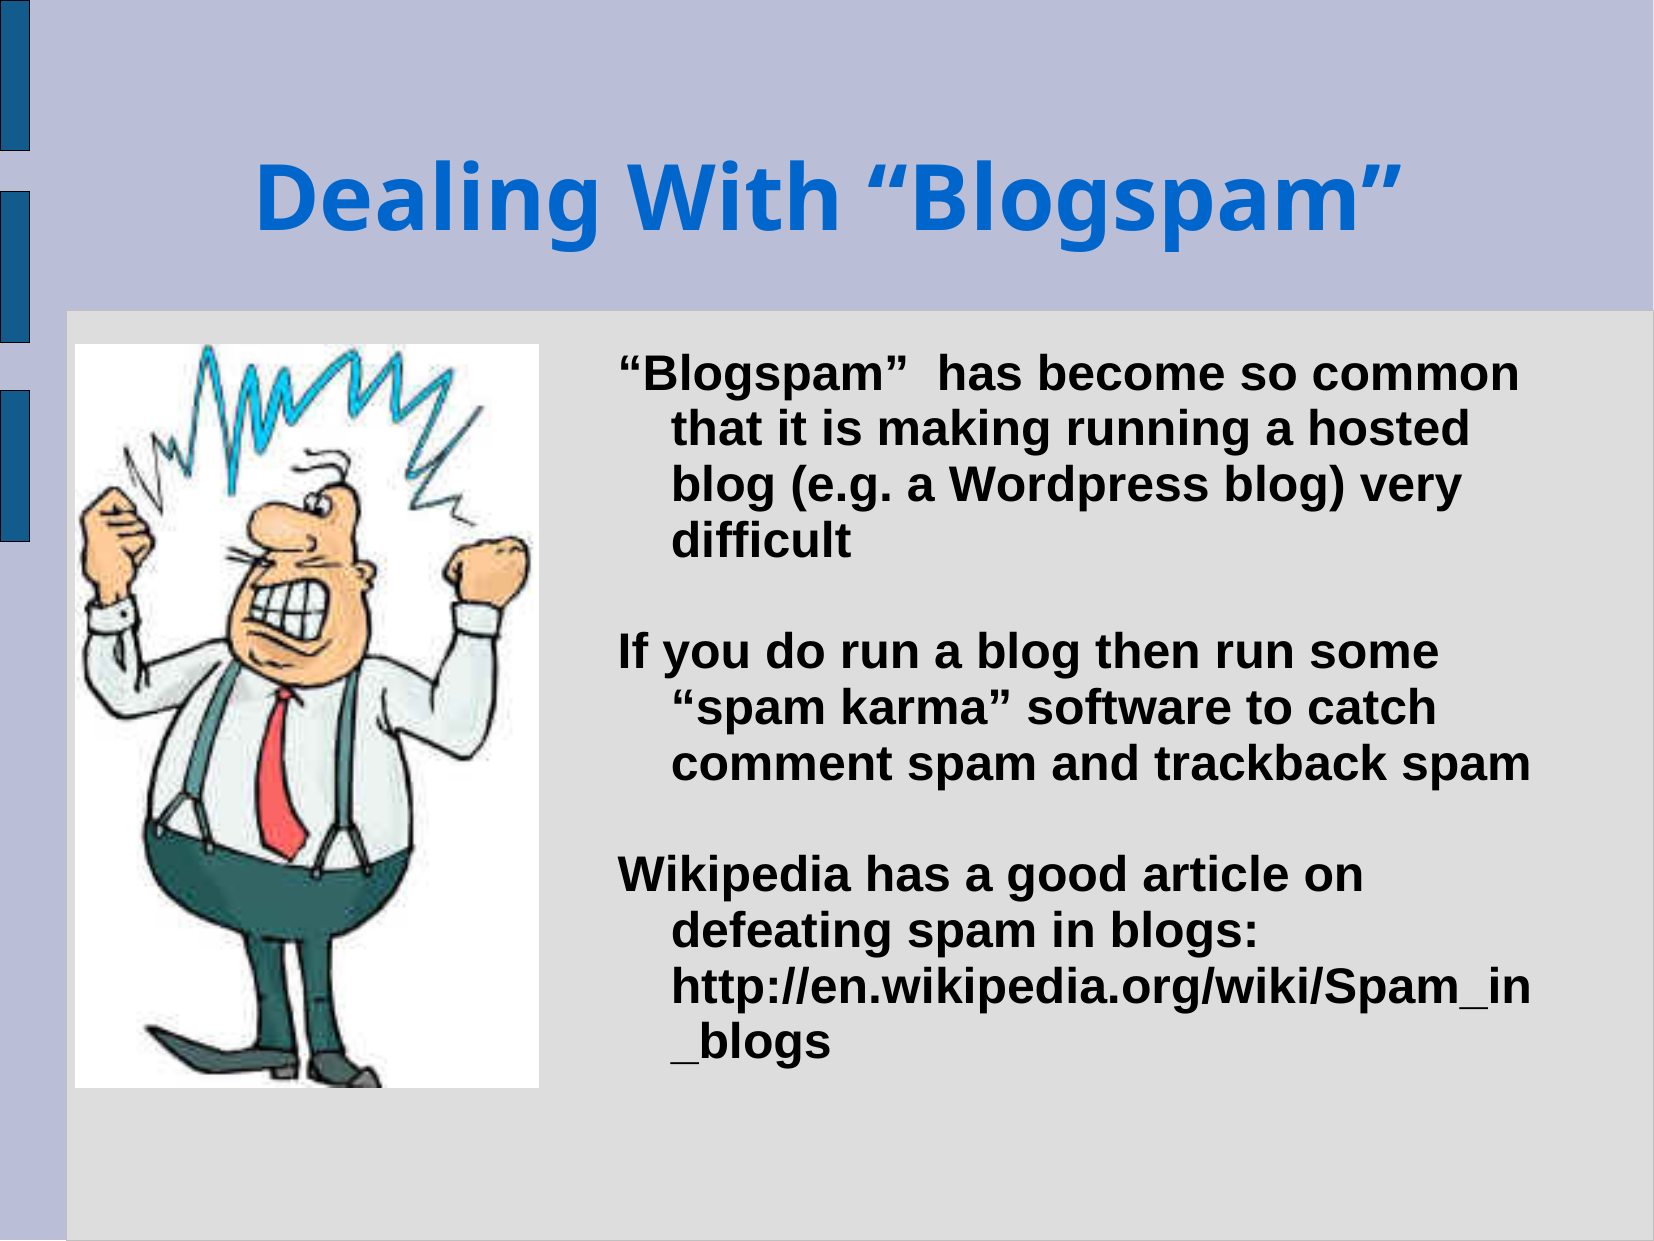

# Dealing With “Blogspam”
“Blogspam” has become so common that it is making running a hosted blog (e.g. a Wordpress blog) very difficult
If you do run a blog then run some “spam karma” software to catch comment spam and trackback spam
Wikipedia has a good article on defeating spam in blogs: http://en.wikipedia.org/wiki/Spam_in_blogs